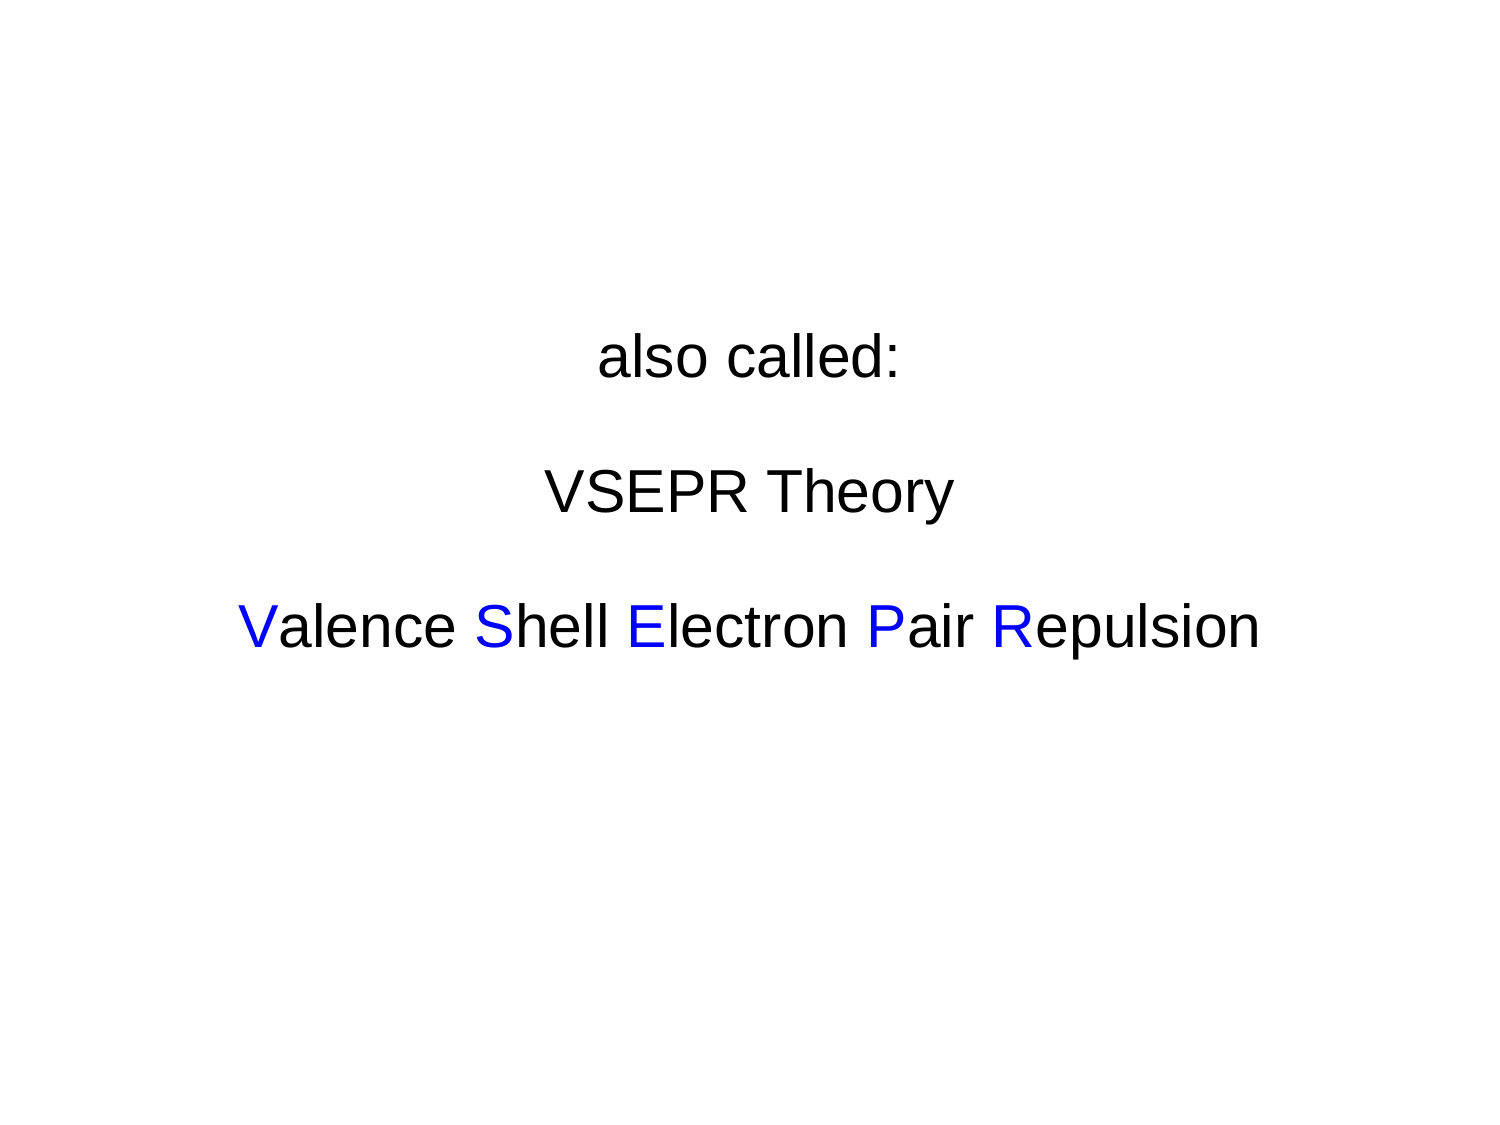

# also called:
VSEPR Theory
Valence Shell Electron Pair Repulsion